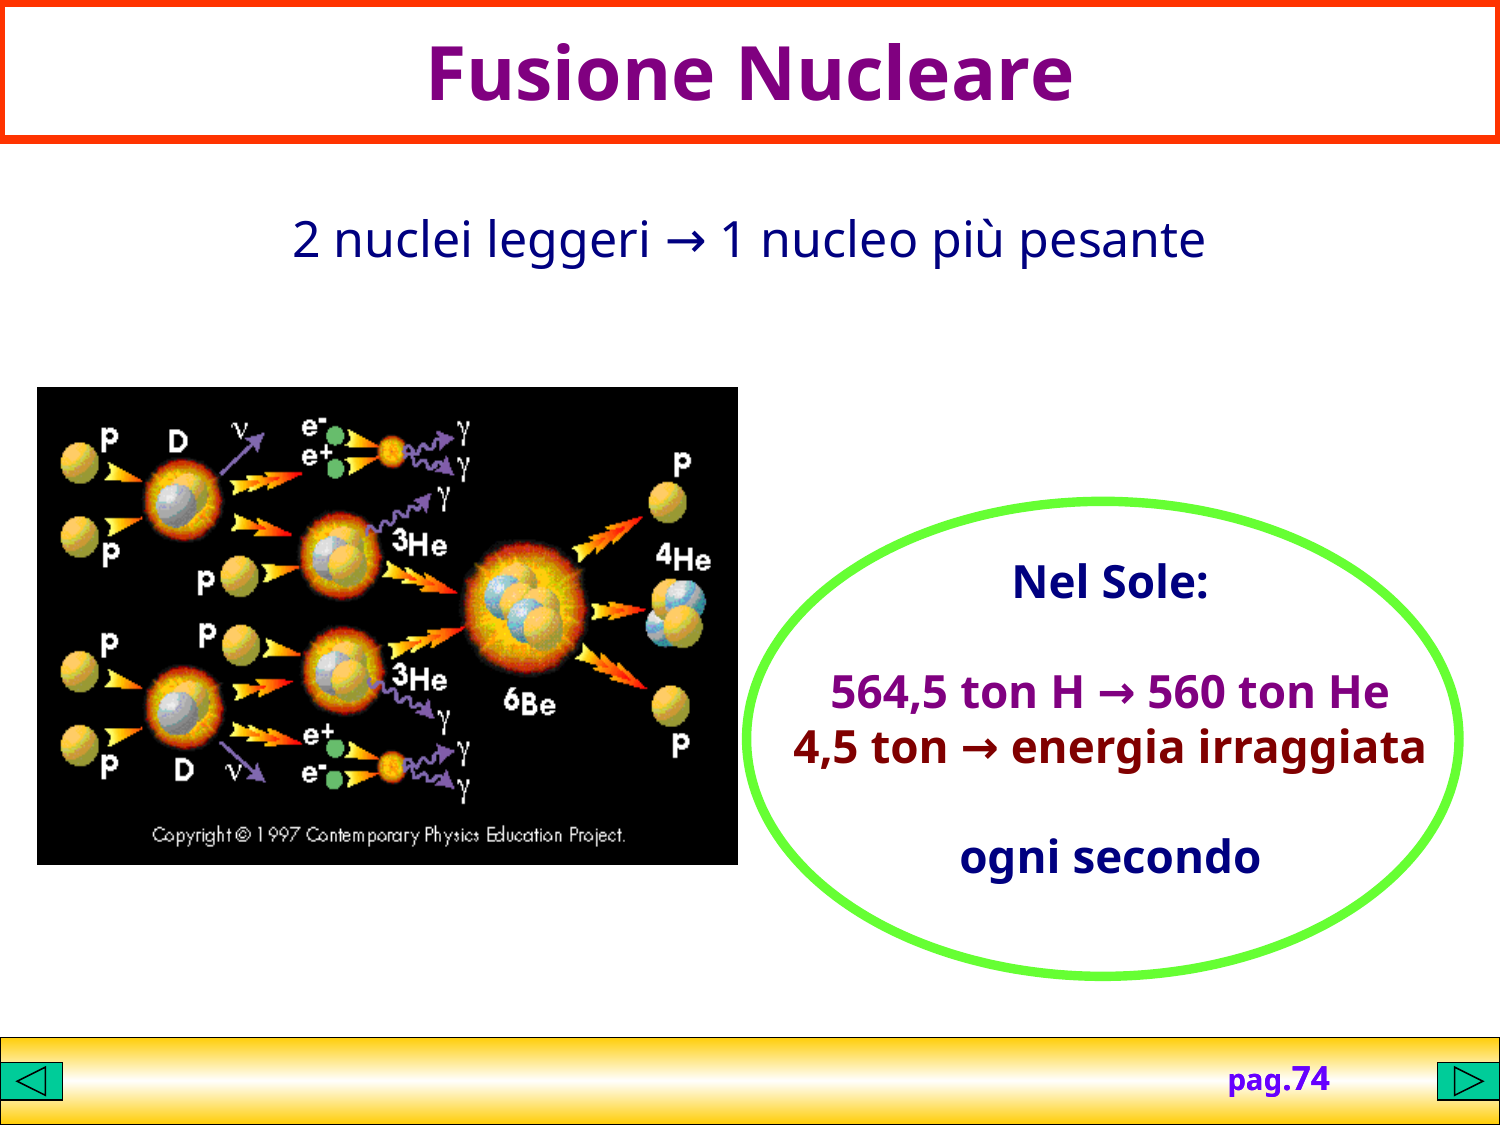

# Fusione Nucleare
2 nuclei leggeri → 1 nucleo più pesante
Nel Sole:
564,5 ton H → 560 ton He
4,5 ton → energia irraggiata
ogni secondo
pag.
74